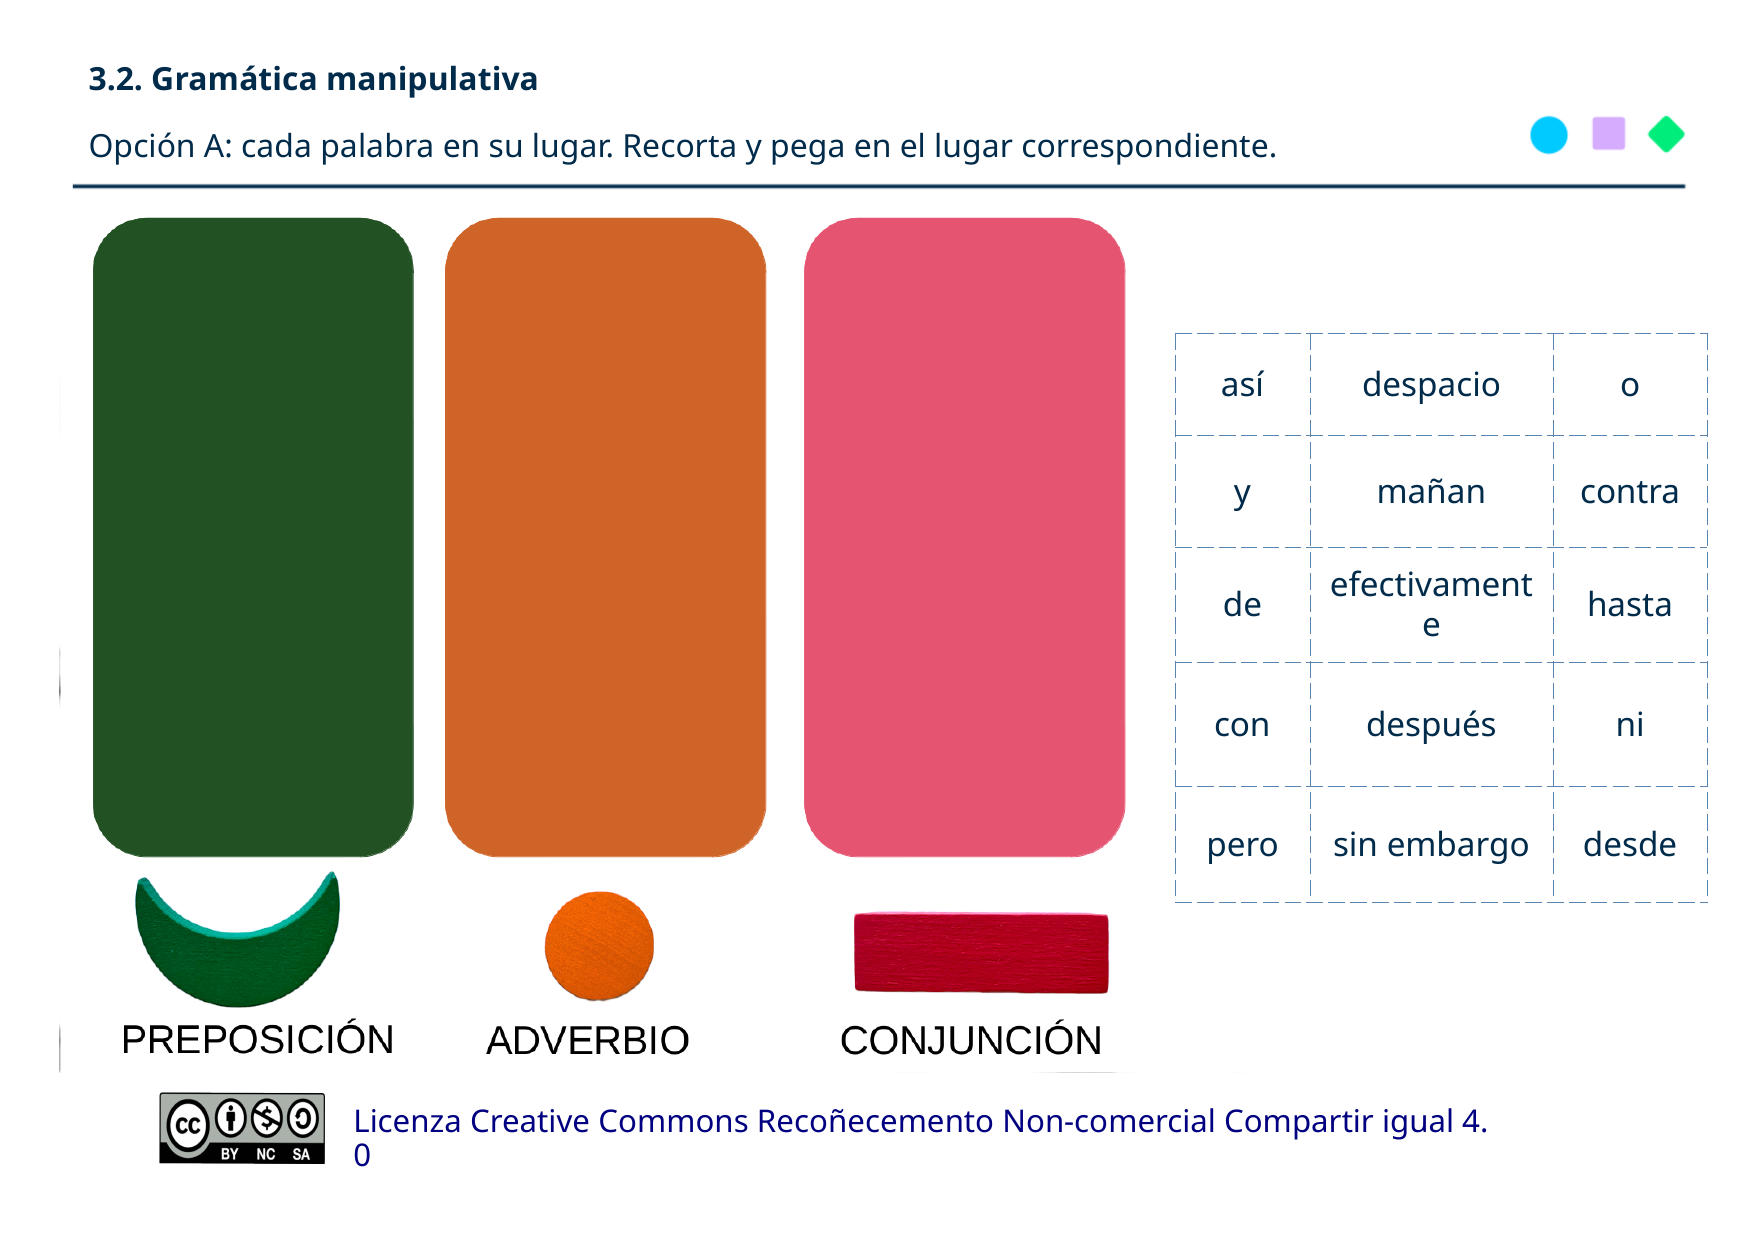

# 3.2. Gramática manipulativa
Opción A: cada palabra en su lugar. Recorta y pega en el lugar correspondiente.
| así | despacio | o |
| --- | --- | --- |
| y | mañan | contra |
| de | efectivamente | hasta |
| con | después | ni |
| pero | sin embargo | desde |
Licenza Creative Commons Recoñecemento Non-comercial Compartir igual 4.0